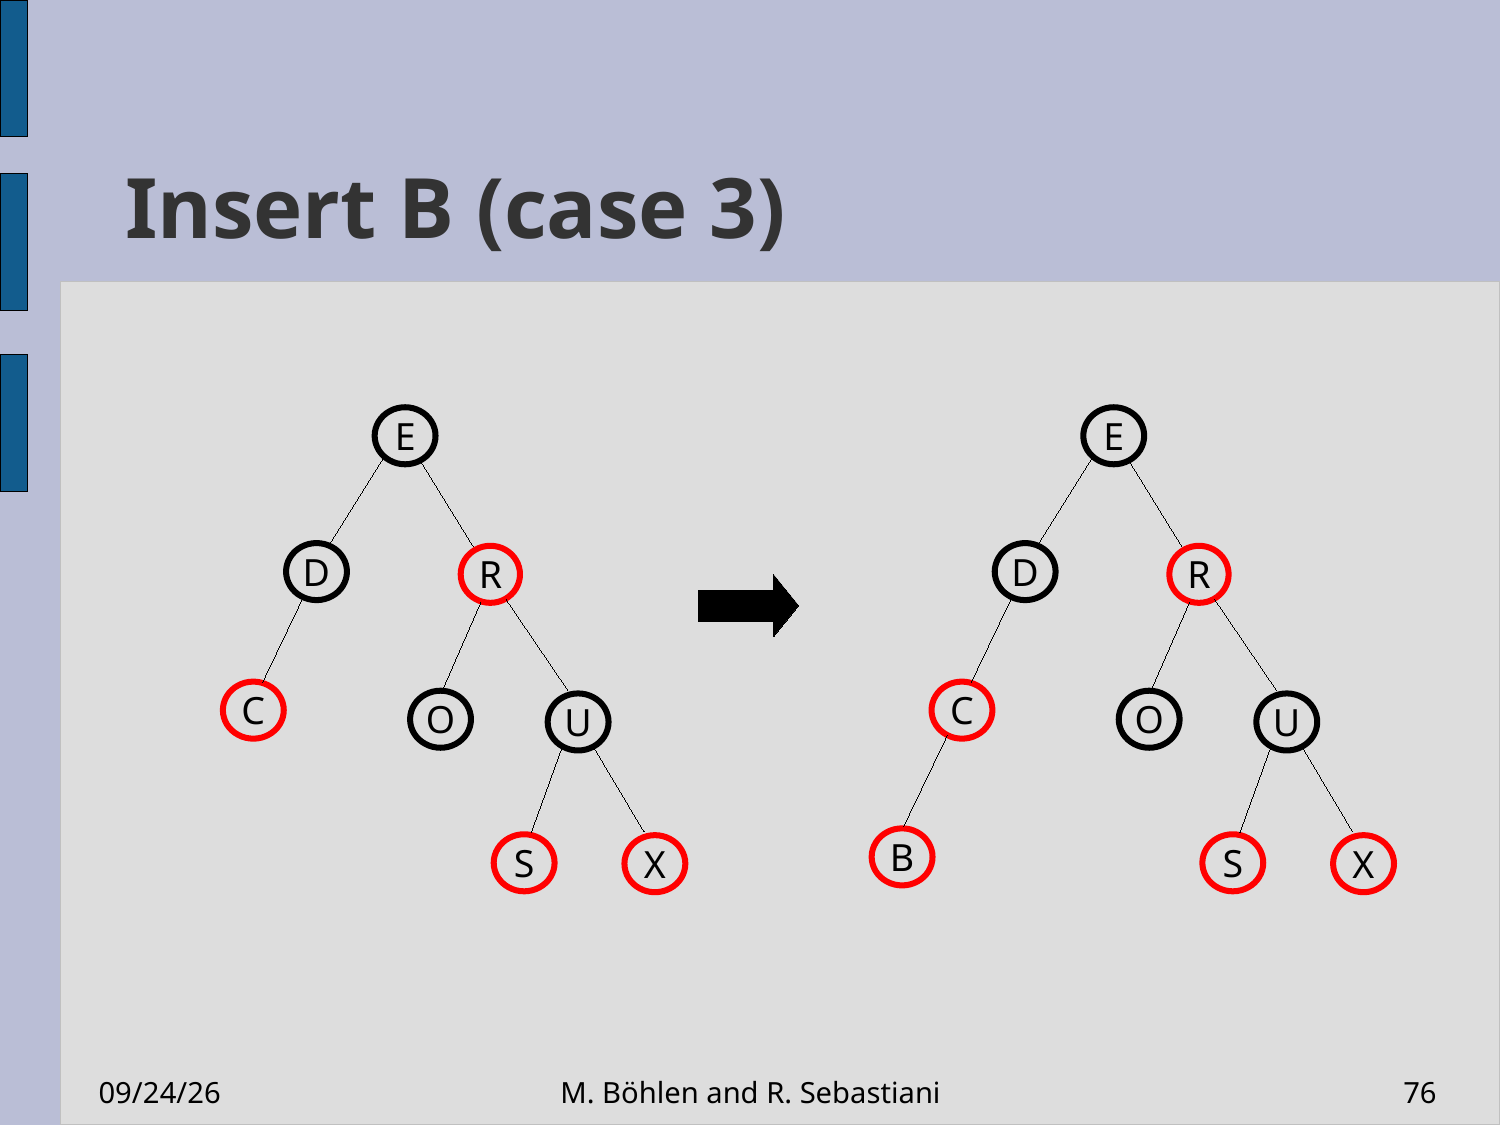

# Insert B (case 3)
E
E
D
D
R
R
C
C
O
O
U
U
B
S
S
X
X
M. Böhlen and R. Sebastiani
76